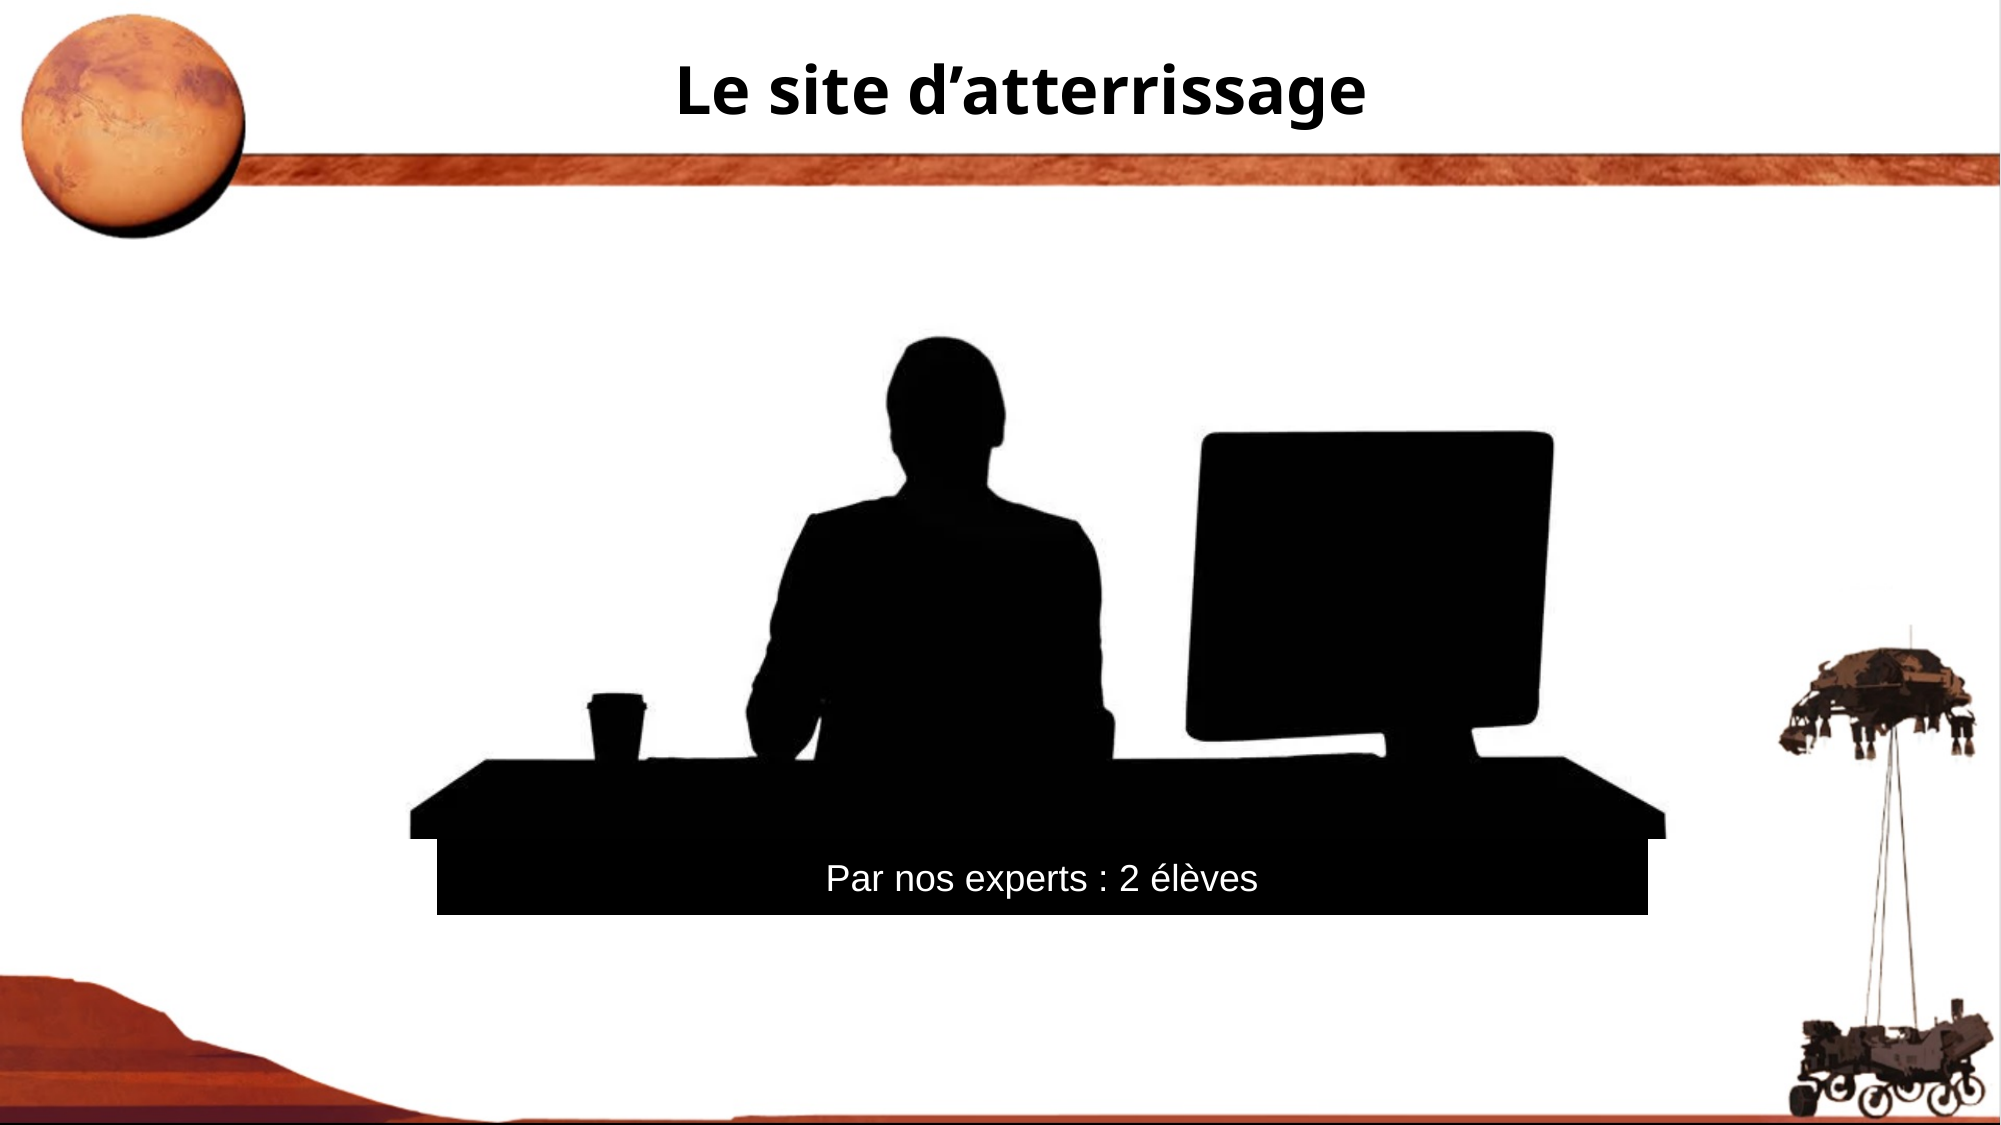

Le site d’atterrissage
Par nos experts : 2 élèves